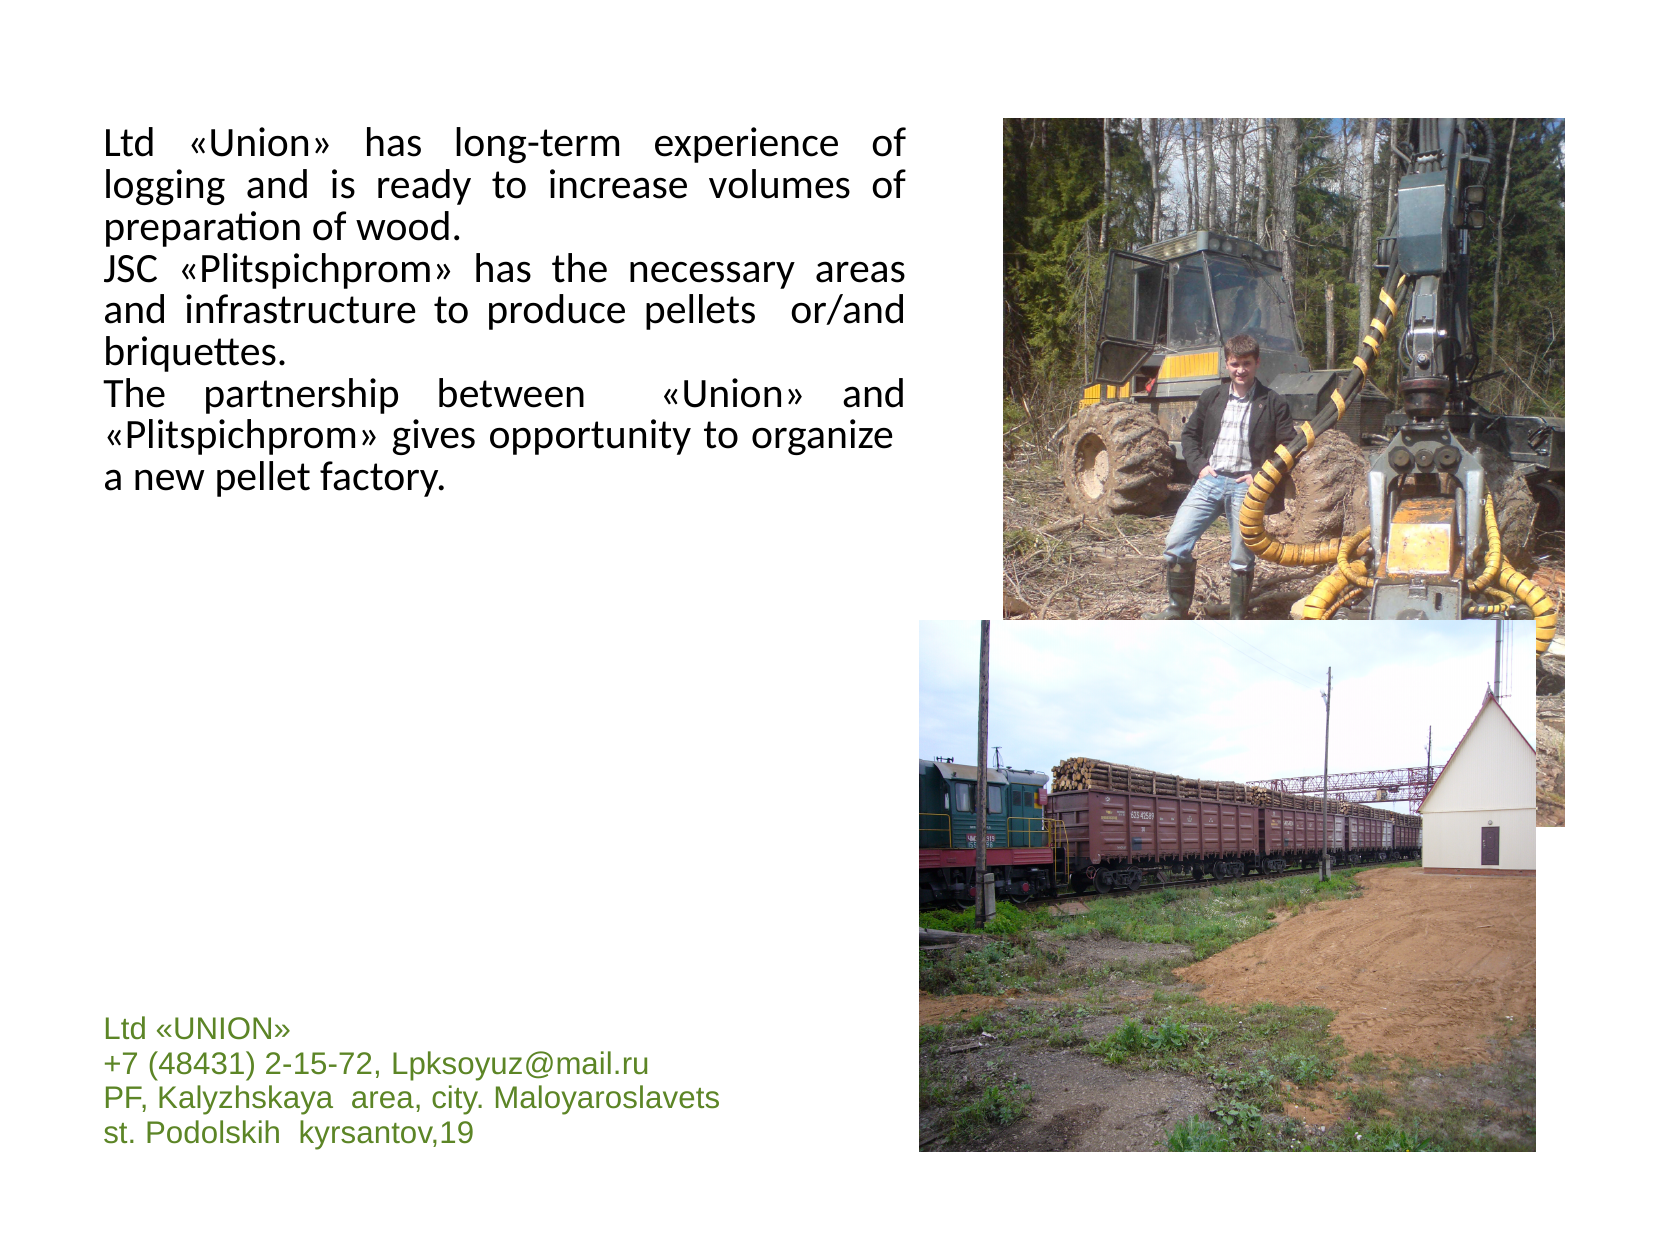

Ltd «Union» has long-term experience of logging and is ready to increase volumes of preparation of wood.
JSC «Plitspichprom» has the necessary areas and infrastructure to produce pellets or/and briquettes.
The partnership between «Union» and «Plitspichprom» gives opportunity to organize a new pellet factory.
Ltd «UNION»
+7 (48431) 2-15-72, Lpksoyuz@mail.ru
PF, Kalyzhskaya area, city. Maloyaroslavets
st. Podolskih kyrsantov,19